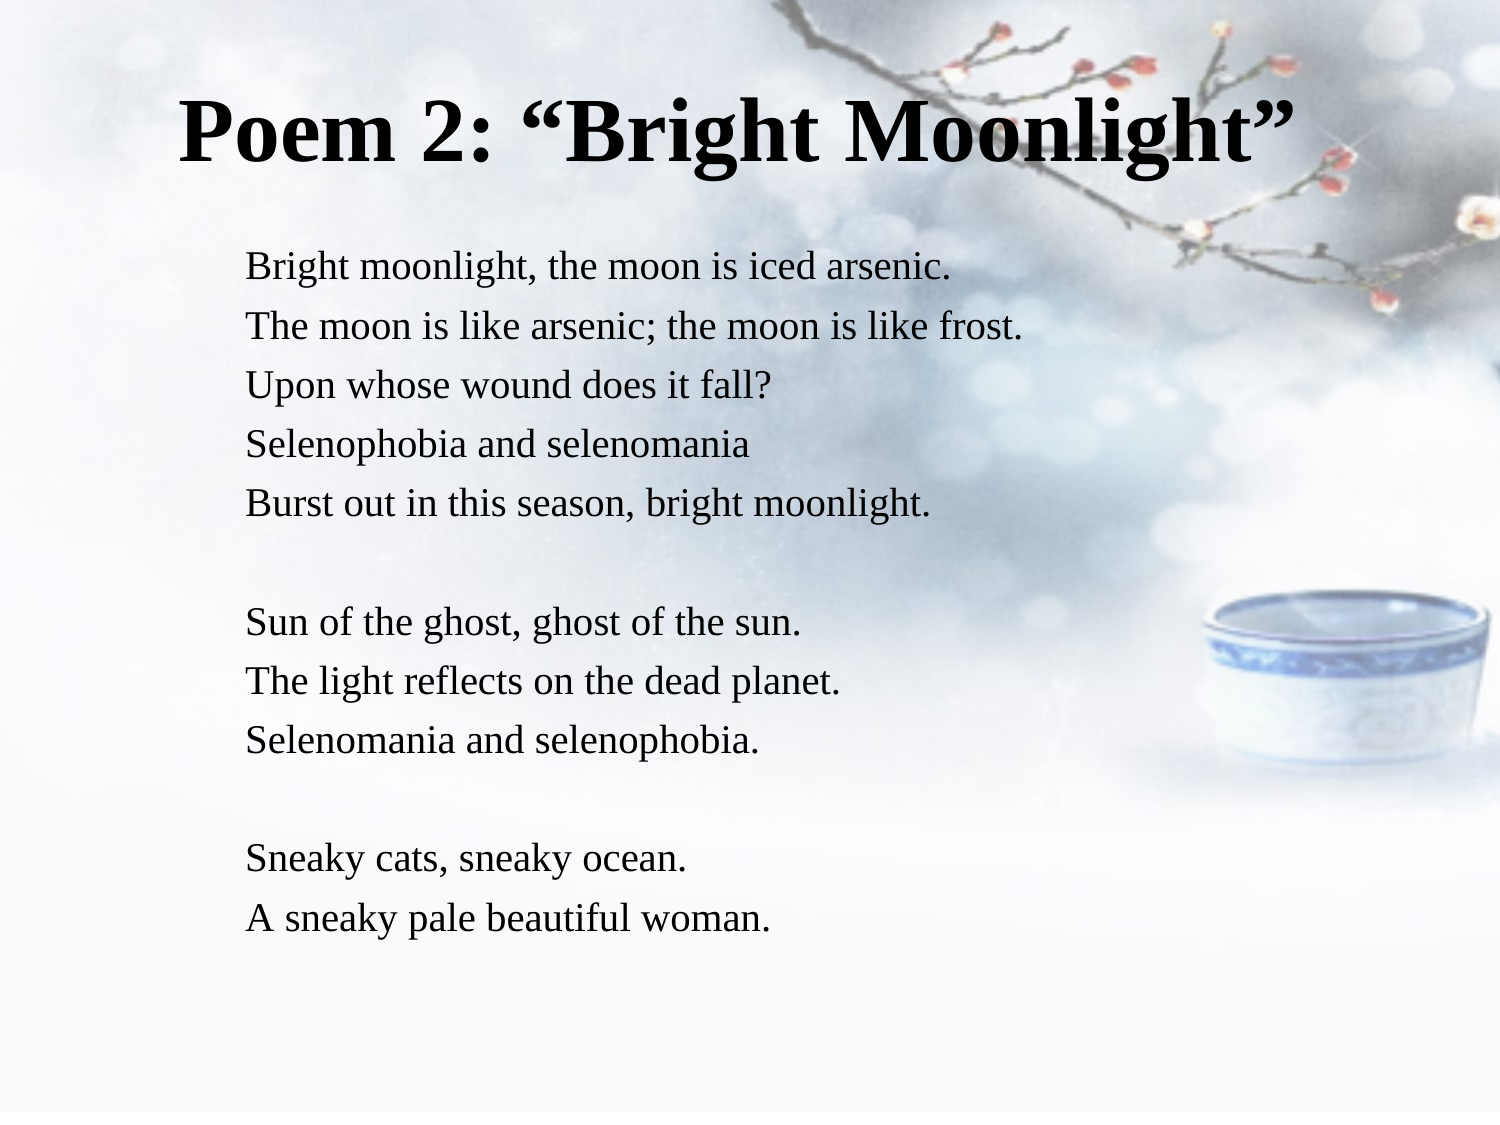

# Poem 2: “Bright Moonlight”
Bright moonlight, the moon is iced arsenic.
The moon is like arsenic; the moon is like frost.
Upon whose wound does it fall?
Selenophobia and selenomania
Burst out in this season, bright moonlight.
Sun of the ghost, ghost of the sun.
The light reflects on the dead planet.
Selenomania and selenophobia.
Sneaky cats, sneaky ocean.
A sneaky pale beautiful woman.